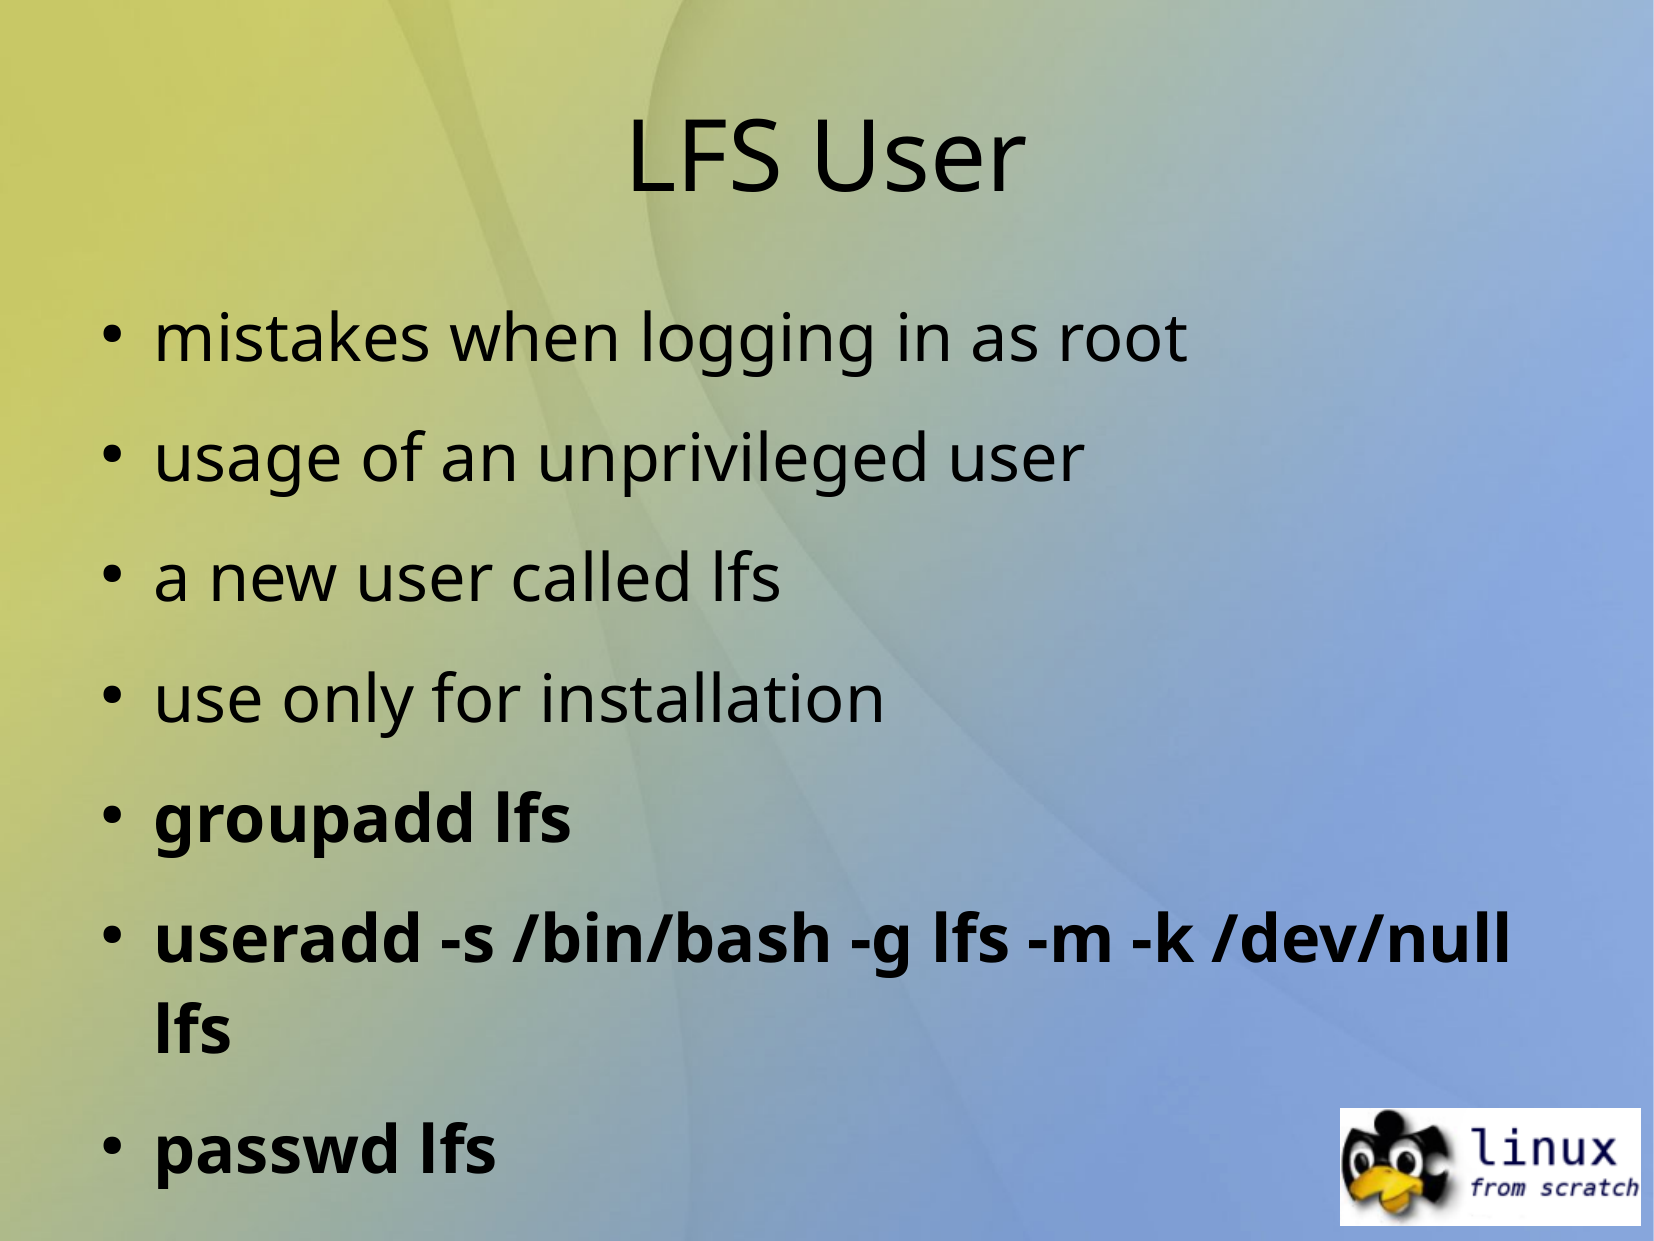

# LFS User
mistakes when logging in as root
usage of an unprivileged user
a new user called lfs
use only for installation
groupadd lfs
useradd -s /bin/bash -g lfs -m -k /dev/null lfs
passwd lfs